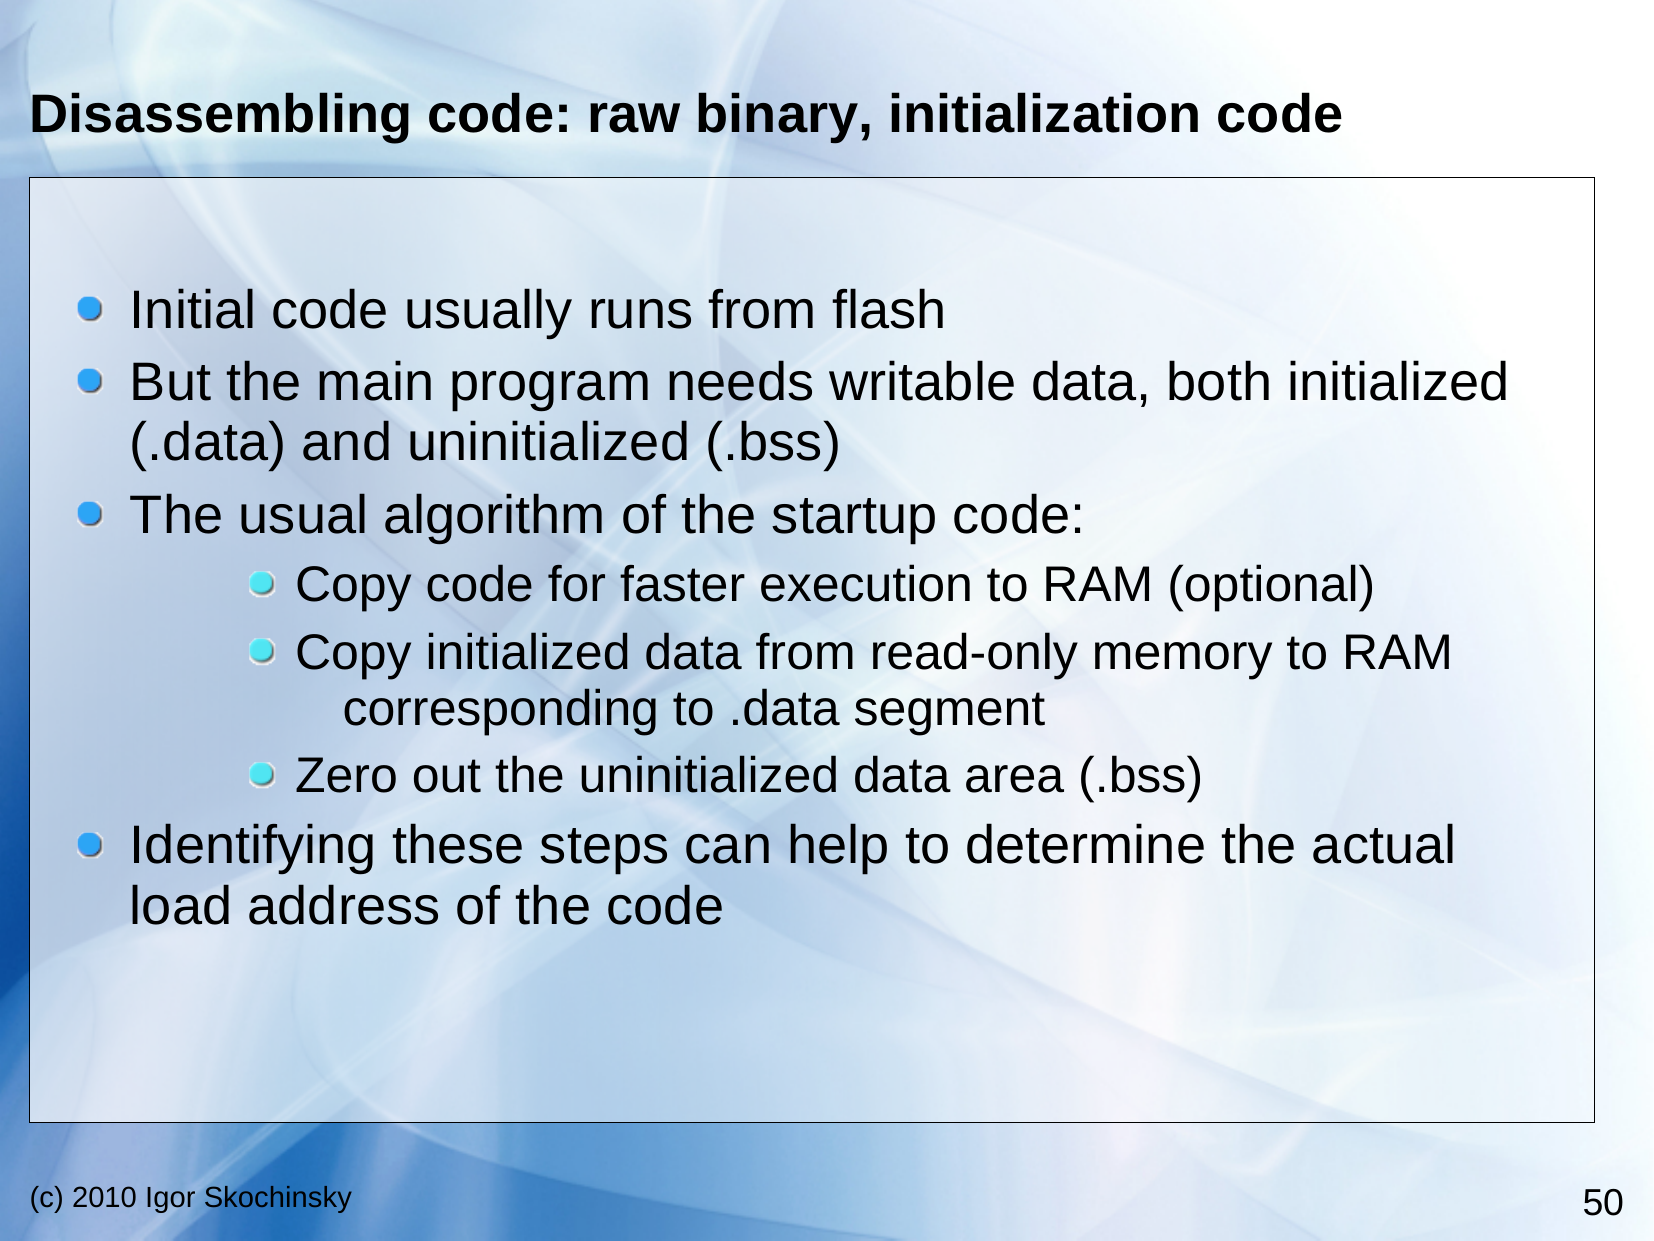

# Disassembling code: raw binary, initialization code
Initial code usually runs from flash
But the main program needs writable data, both initialized (.data) and uninitialized (.bss)
The usual algorithm of the startup code:
Copy code for faster execution to RAM (optional)
Copy initialized data from read-only memory to RAM corresponding to .data segment
Zero out the uninitialized data area (.bss)
Identifying these steps can help to determine the actual load address of the code
(c) 2010 Igor Skochinsky
50